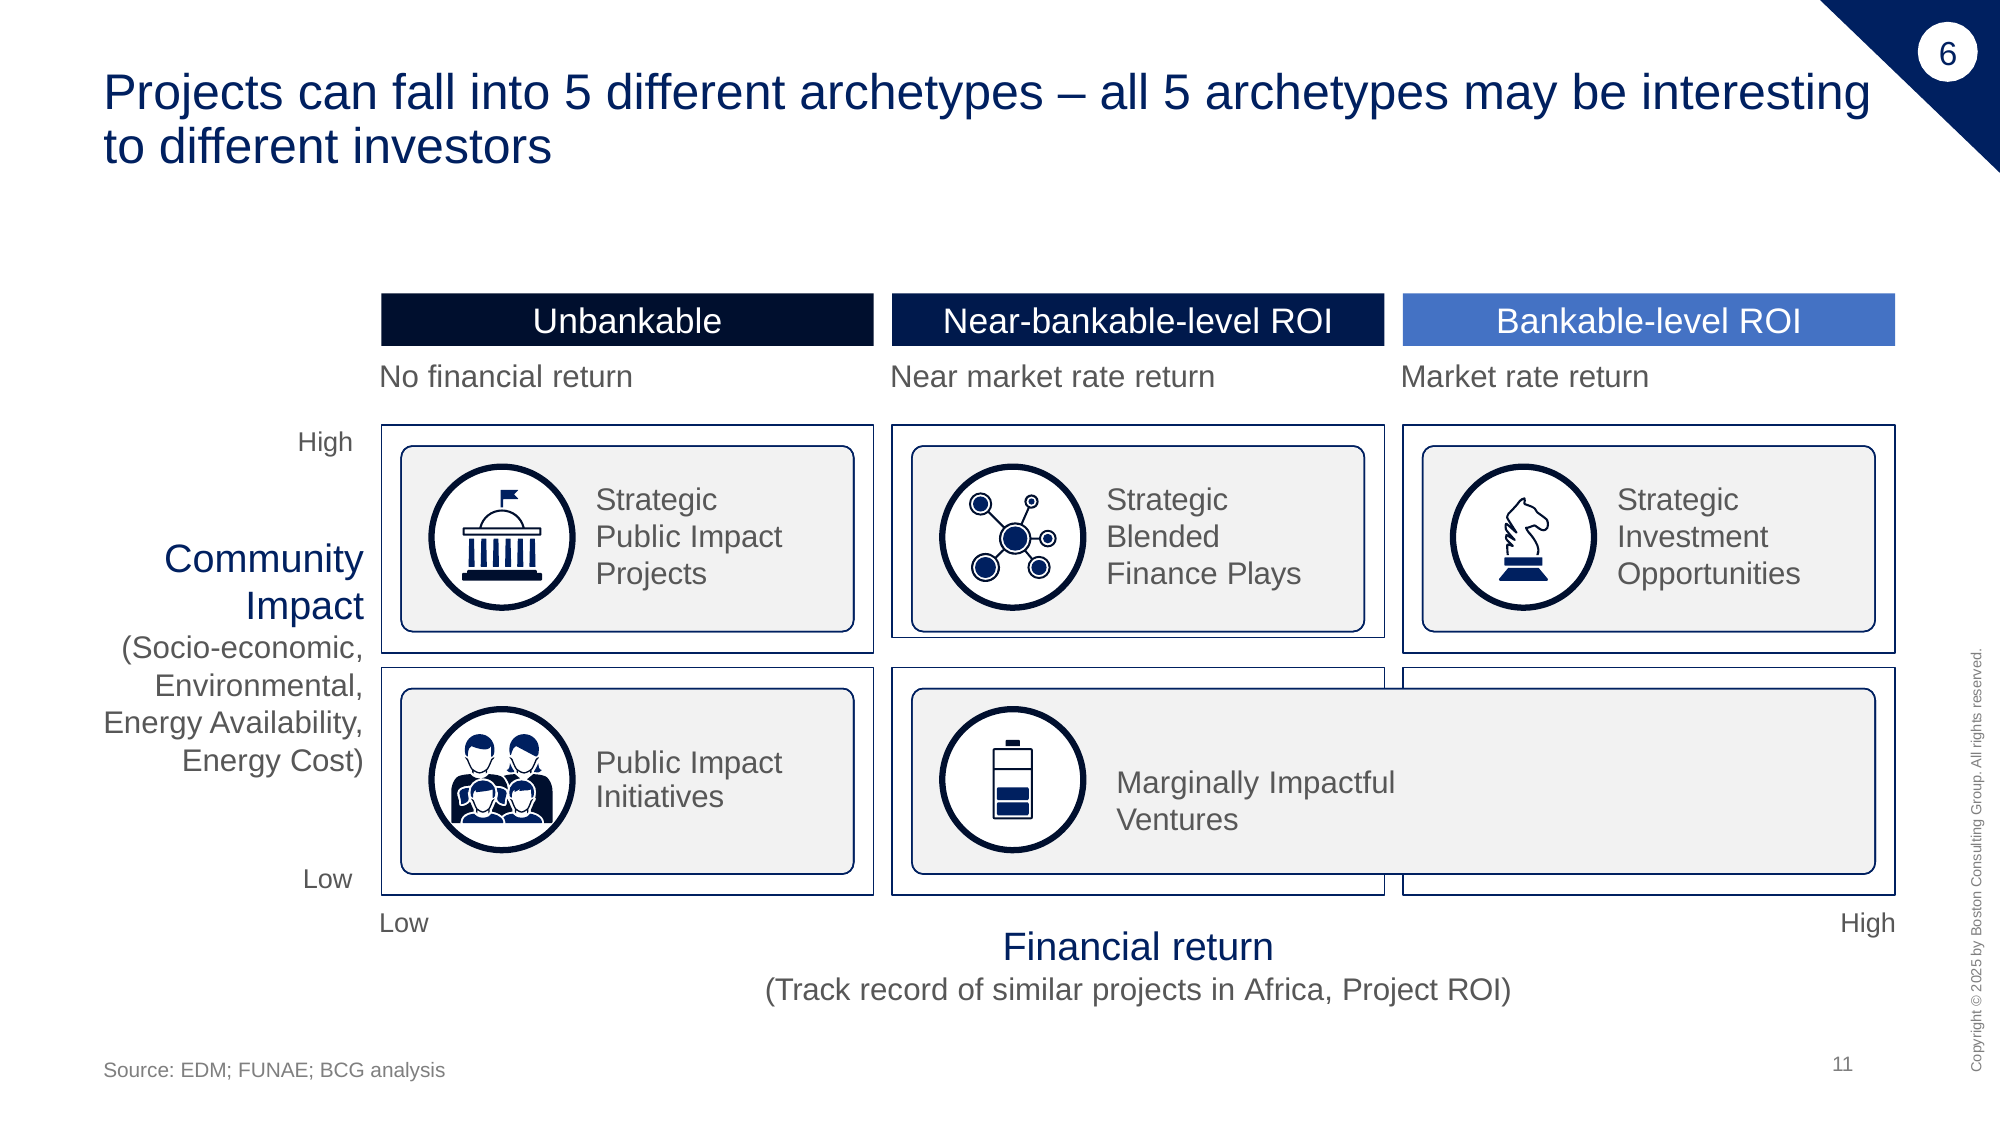

6
# Projects can fall into 5 different archetypes – all 5 archetypes may be interesting to different investors
Unbankable
Near-bankable-level ROI
Bankable-level ROI
No financial return
Near market rate return
Market rate return
High
Strategic Public Impact Projects
Strategic Blended Finance Plays
Strategic Investment Opportunities
Community
Impact
(Socio-economic, Environmental, Energy Availability,
Energy Cost)
Public Impact Initiatives
Marginally Impactful Ventures
Low
Low
High
Financial return
(Track record of similar projects in Africa, Project ROI)
Source: EDM; FUNAE; BCG analysis